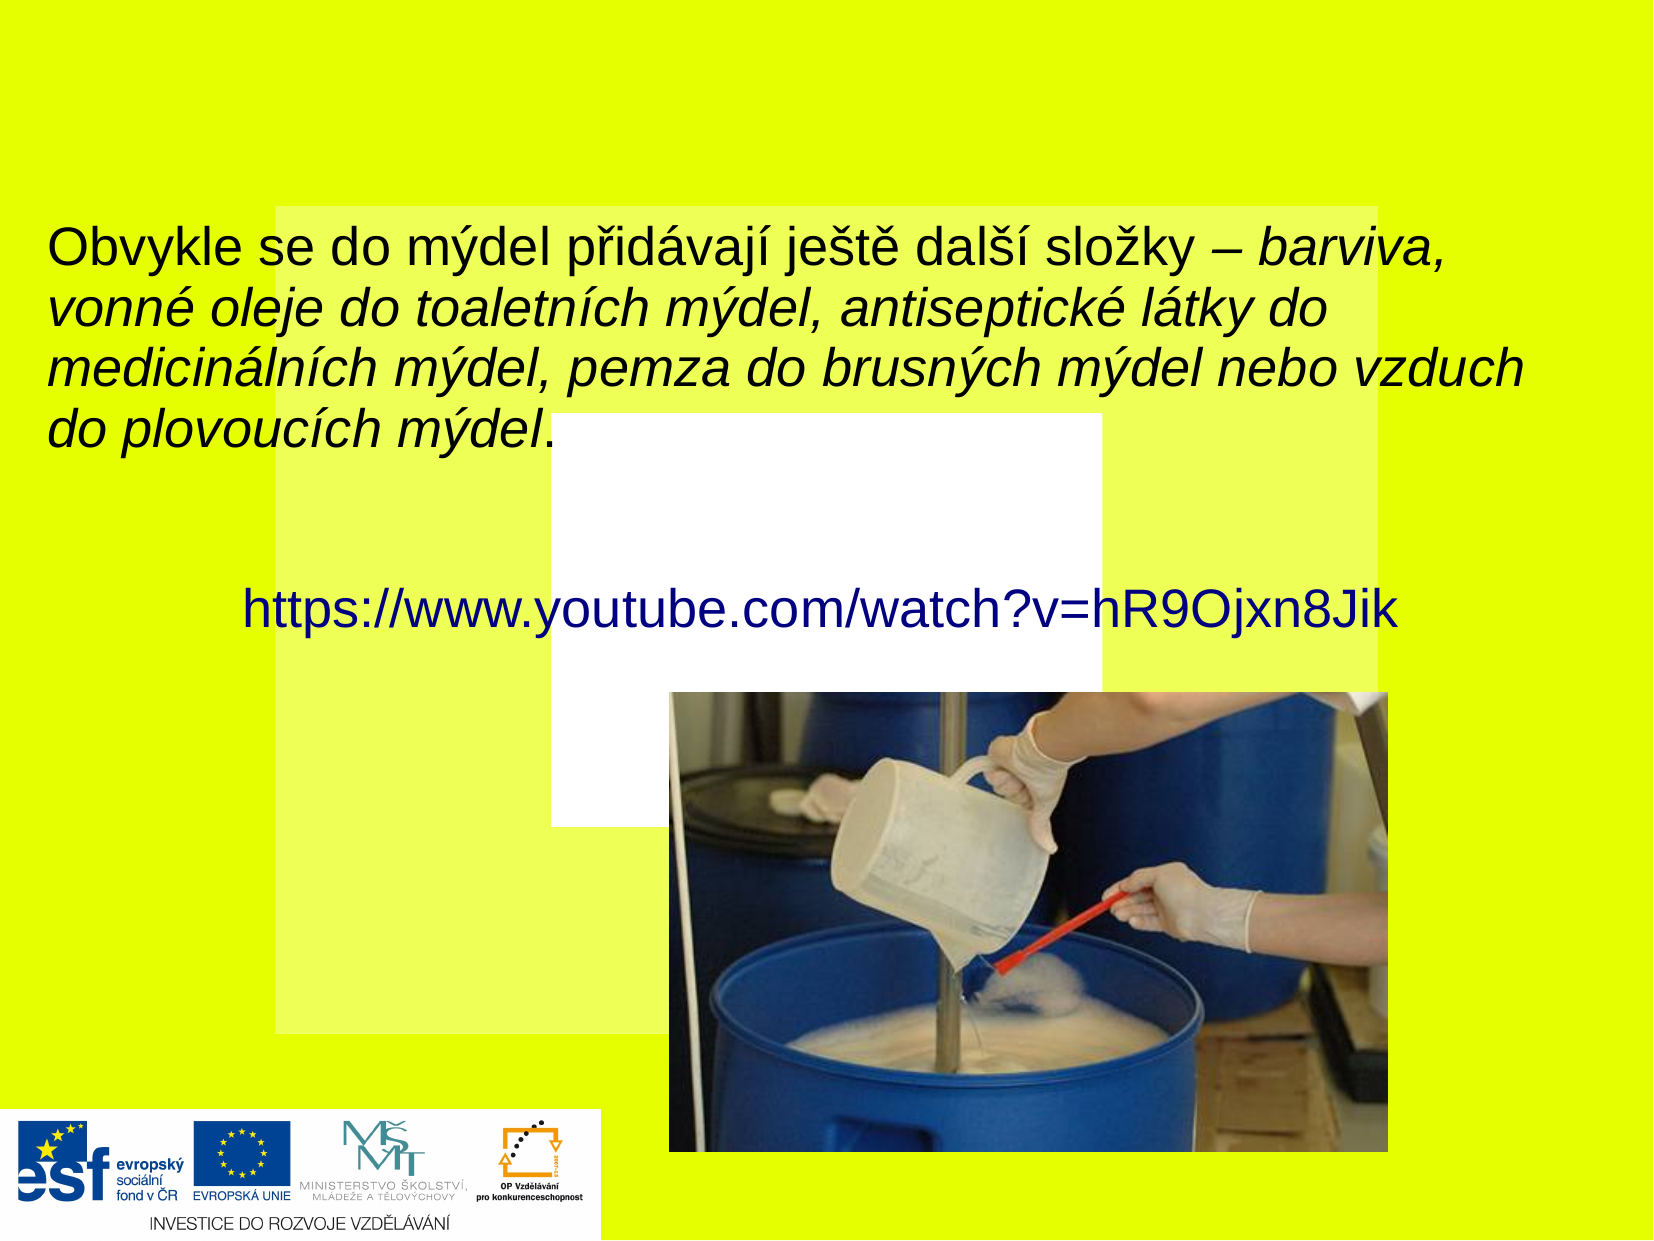

# Obvykle se do mýdel přidávají ještě další složky – barviva, vonné oleje do toaletních mýdel, antiseptické látky do medicinálních mýdel, pemza do brusných mýdel nebo vzduch do plovoucích mýdel.
 https://www.youtube.com/watch?v=hR9Ojxn8Jik